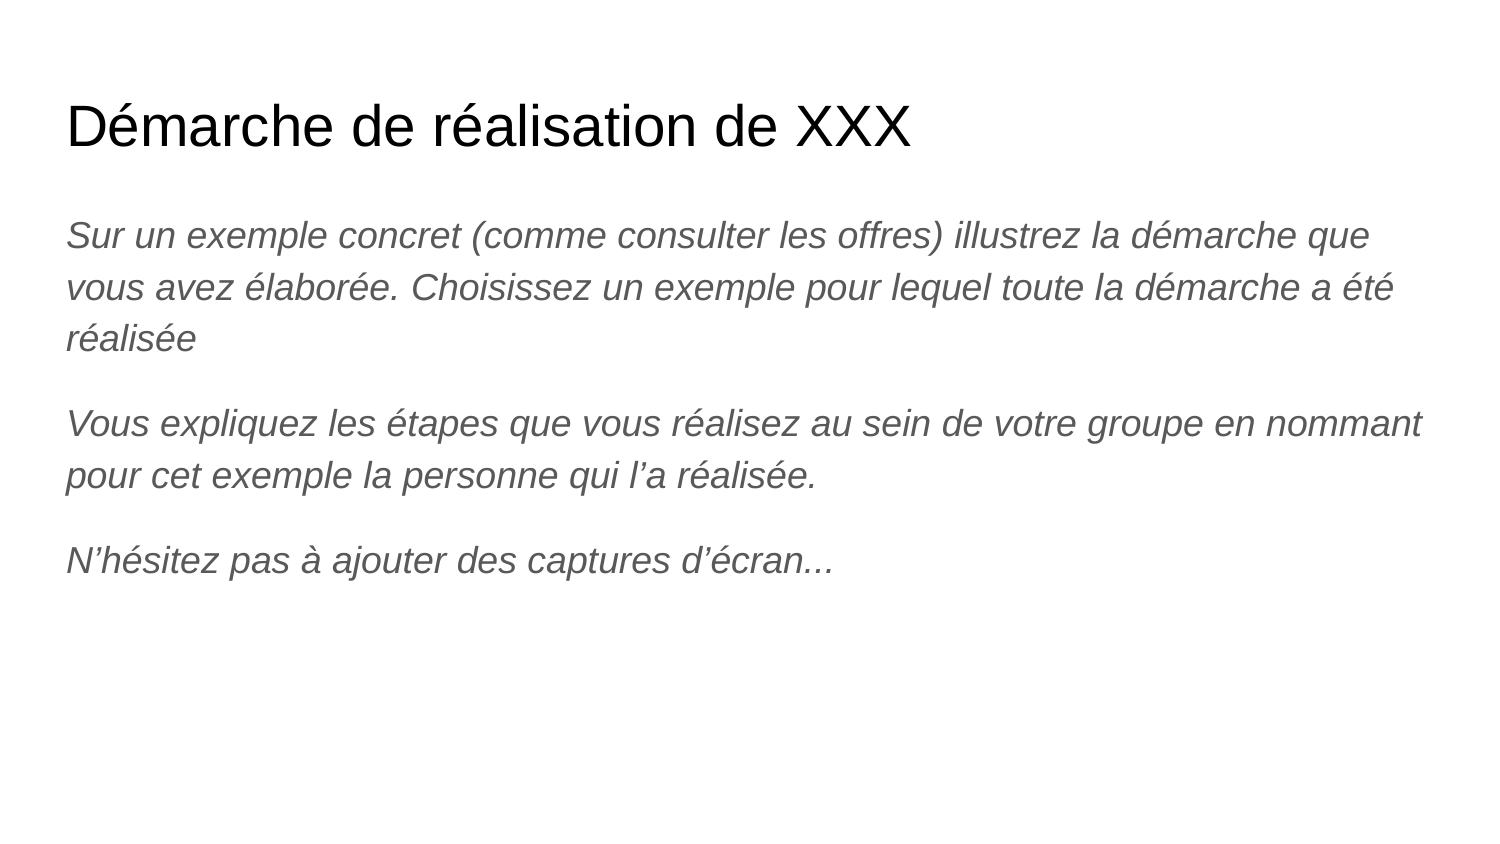

# Démarche de réalisation de XXX
Sur un exemple concret (comme consulter les offres) illustrez la démarche que vous avez élaborée. Choisissez un exemple pour lequel toute la démarche a été réalisée
Vous expliquez les étapes que vous réalisez au sein de votre groupe en nommant pour cet exemple la personne qui l’a réalisée.
N’hésitez pas à ajouter des captures d’écran...